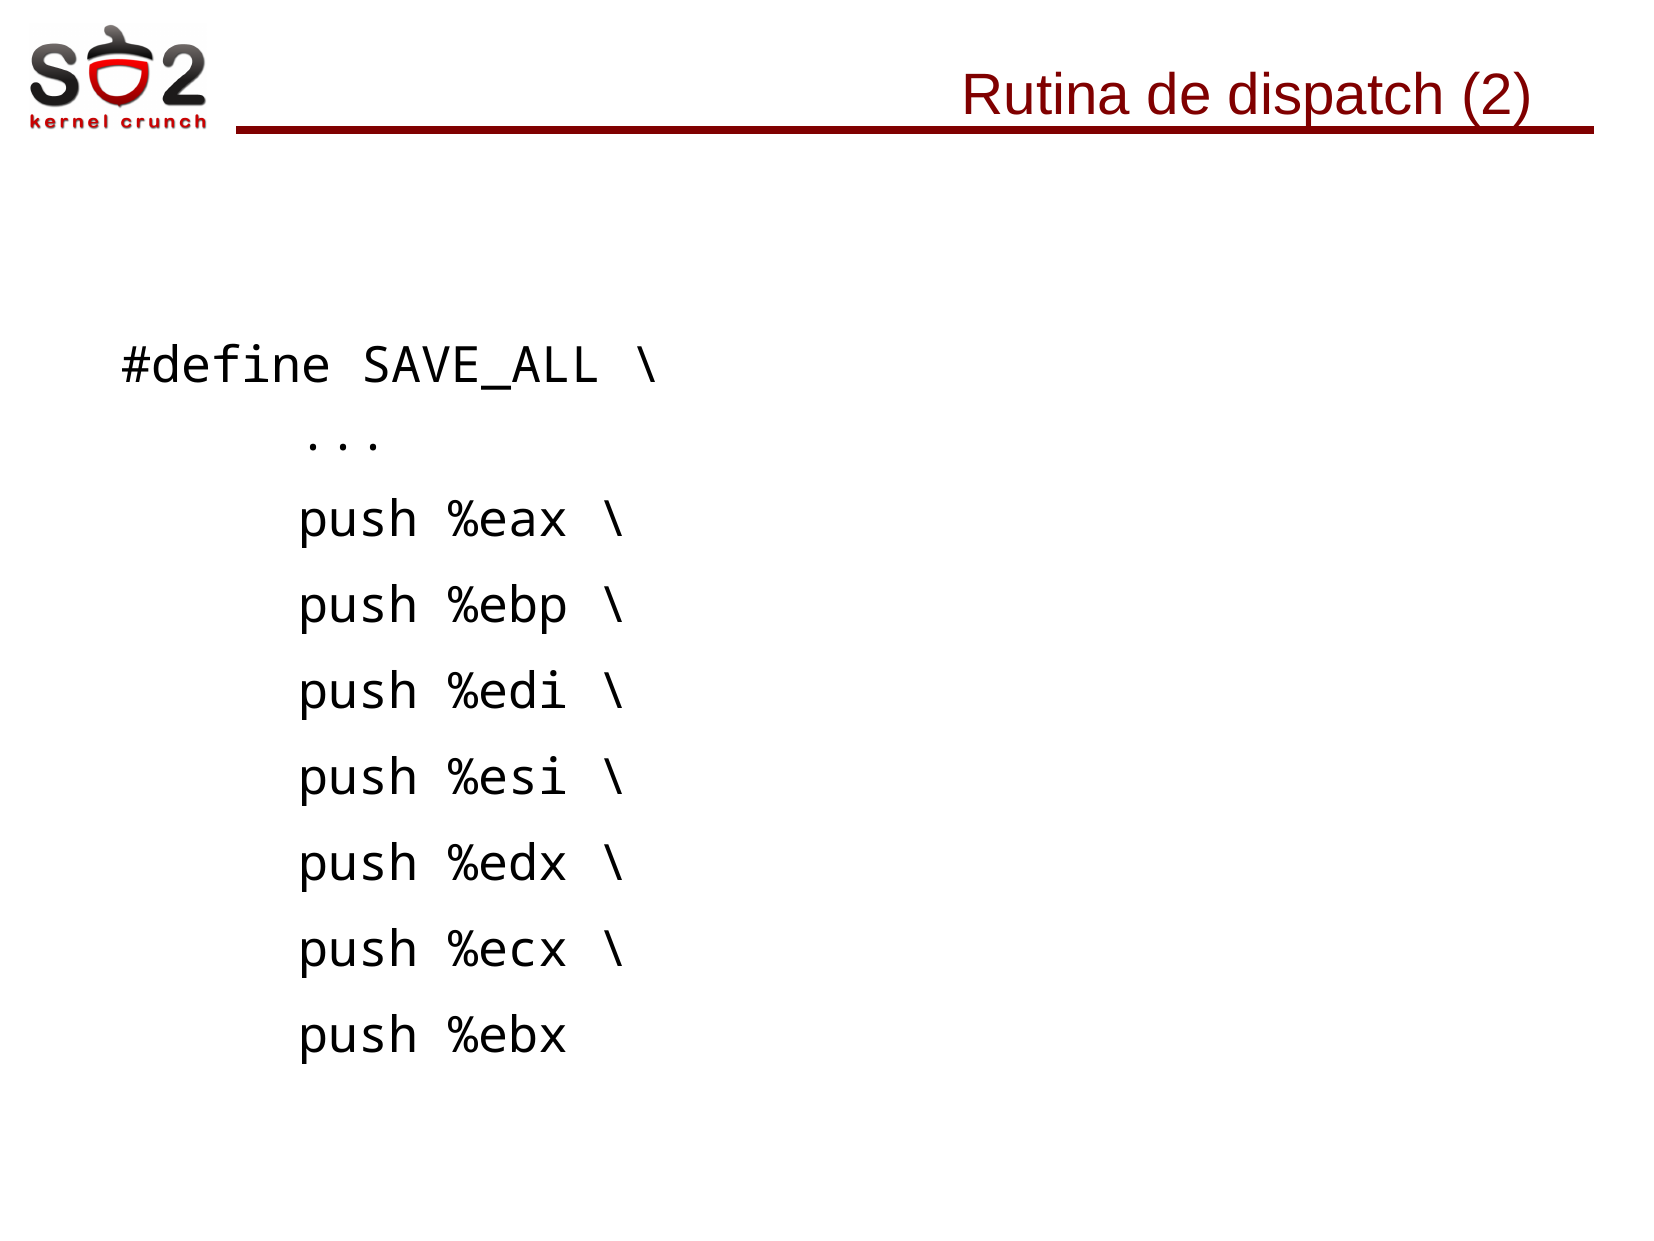

# Rutina de dispatch (2)
#define SAVE_ALL \
...
push %eax \
push %ebp \
push %edi \
push %esi \
push %edx \
push %ecx \
push %ebx